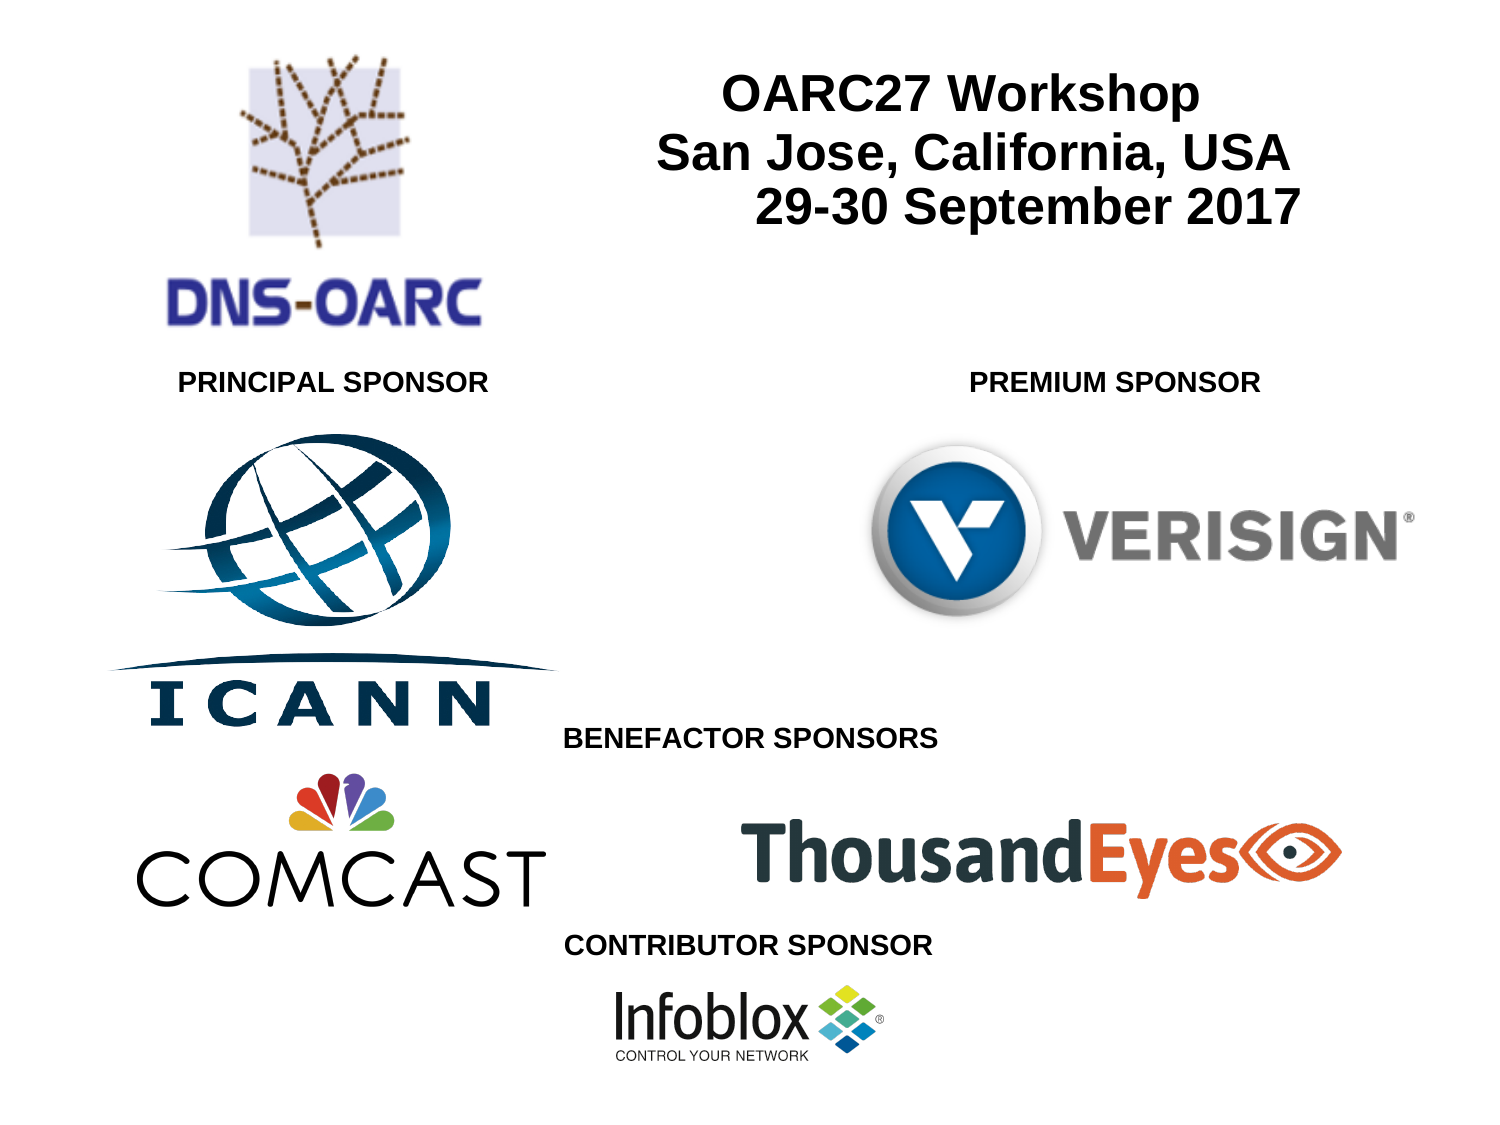

OARC27 Workshop
San Jose, California, USA
29-30 September 2017
PRINCIPAL SPONSOR
PREMIUM SPONSOR
BENEFACTOR SPONSORS
CONTRIBUTOR SPONSOR